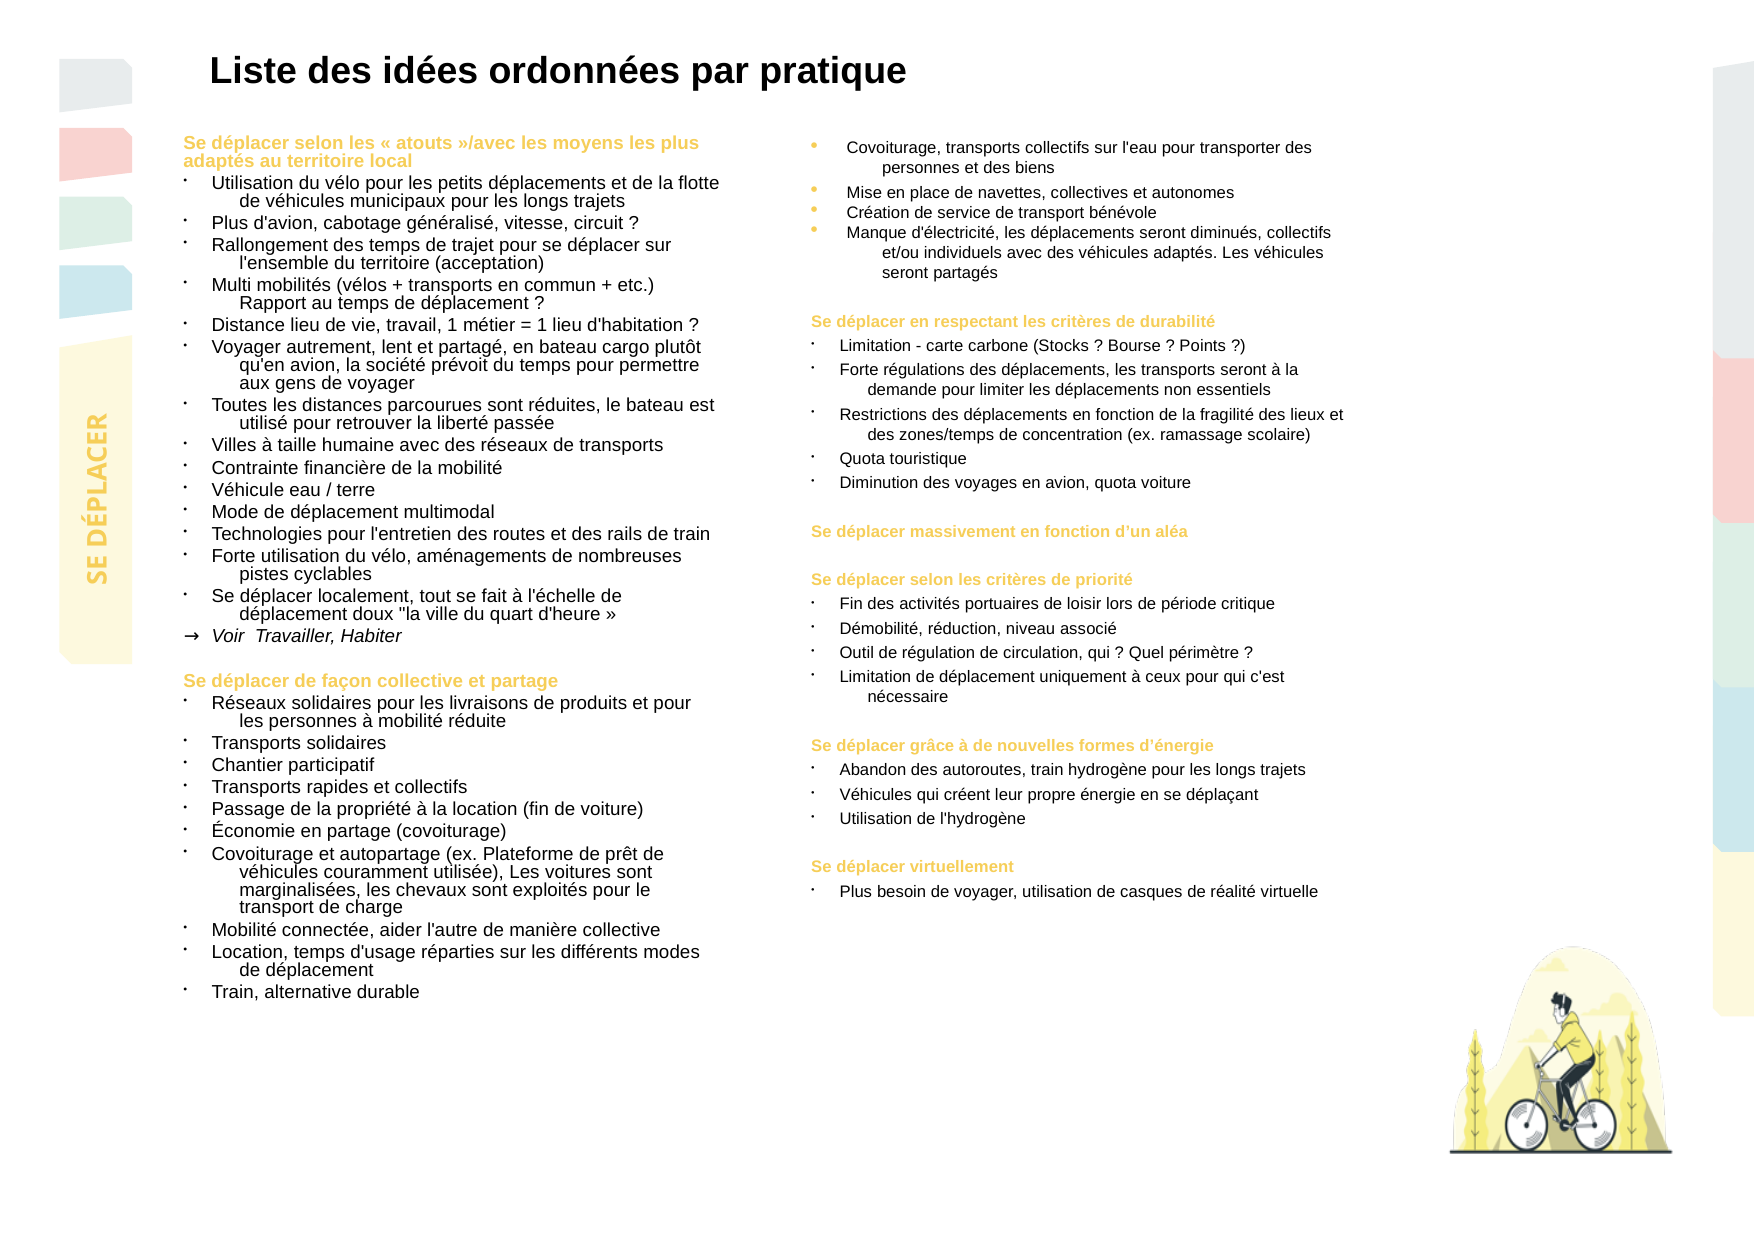

Liste des idées ordonnées par pratique
Se déplacer selon les « atouts »/avec les moyens les plus adaptés au territoire local
Utilisation du vélo pour les petits déplacements et de la flotte de véhicules municipaux pour les longs trajets
Plus d'avion, cabotage généralisé, vitesse, circuit ?
Rallongement des temps de trajet pour se déplacer sur l'ensemble du territoire (acceptation)
Multi mobilités (vélos + transports en commun + etc.) Rapport au temps de déplacement ?
Distance lieu de vie, travail, 1 métier = 1 lieu d'habitation ?
Voyager autrement, lent et partagé, en bateau cargo plutôt qu'en avion, la société prévoit du temps pour permettre aux gens de voyager
Toutes les distances parcourues sont réduites, le bateau est utilisé pour retrouver la liberté passée
Villes à taille humaine avec des réseaux de transports
Contrainte financière de la mobilité
Véhicule eau / terre
Mode de déplacement multimodal
Technologies pour l'entretien des routes et des rails de train
Forte utilisation du vélo, aménagements de nombreuses pistes cyclables
Se déplacer localement, tout se fait à l'échelle de déplacement doux "la ville du quart d'heure »
Voir  Travailler, Habiter
Se déplacer de façon collective et partage
Réseaux solidaires pour les livraisons de produits et pour les personnes à mobilité réduite
Transports solidaires
Chantier participatif
Transports rapides et collectifs
Passage de la propriété à la location (fin de voiture)
Économie en partage (covoiturage)
Covoiturage et autopartage (ex. Plateforme de prêt de véhicules couramment utilisée), Les voitures sont marginalisées, les chevaux sont exploités pour le transport de charge
Mobilité connectée, aider l'autre de manière collective
Location, temps d'usage réparties sur les différents modes de déplacement
Train, alternative durable
Covoiturage, transports collectifs sur l'eau pour transporter des personnes et des biens
Mise en place de navettes, collectives et autonomes
Création de service de transport bénévole
Manque d'électricité, les déplacements seront diminués, collectifs et/ou individuels avec des véhicules adaptés. Les véhicules seront partagés
Se déplacer en respectant les critères de durabilité
Limitation - carte carbone (Stocks ? Bourse ? Points ?)
Forte régulations des déplacements, les transports seront à la demande pour limiter les déplacements non essentiels
Restrictions des déplacements en fonction de la fragilité des lieux et des zones/temps de concentration (ex. ramassage scolaire)
Quota touristique
Diminution des voyages en avion, quota voiture
Se déplacer massivement en fonction d’un aléa
Se déplacer selon les critères de priorité
Fin des activités portuaires de loisir lors de période critique
Démobilité, réduction, niveau associé
Outil de régulation de circulation, qui ? Quel périmètre ?
Limitation de déplacement uniquement à ceux pour qui c'est nécessaire
Se déplacer grâce à de nouvelles formes d’énergie
Abandon des autoroutes, train hydrogène pour les longs trajets
Véhicules qui créent leur propre énergie en se déplaçant
Utilisation de l'hydrogène
Se déplacer virtuellement
Plus besoin de voyager, utilisation de casques de réalité virtuelle
SE DÉPLACER